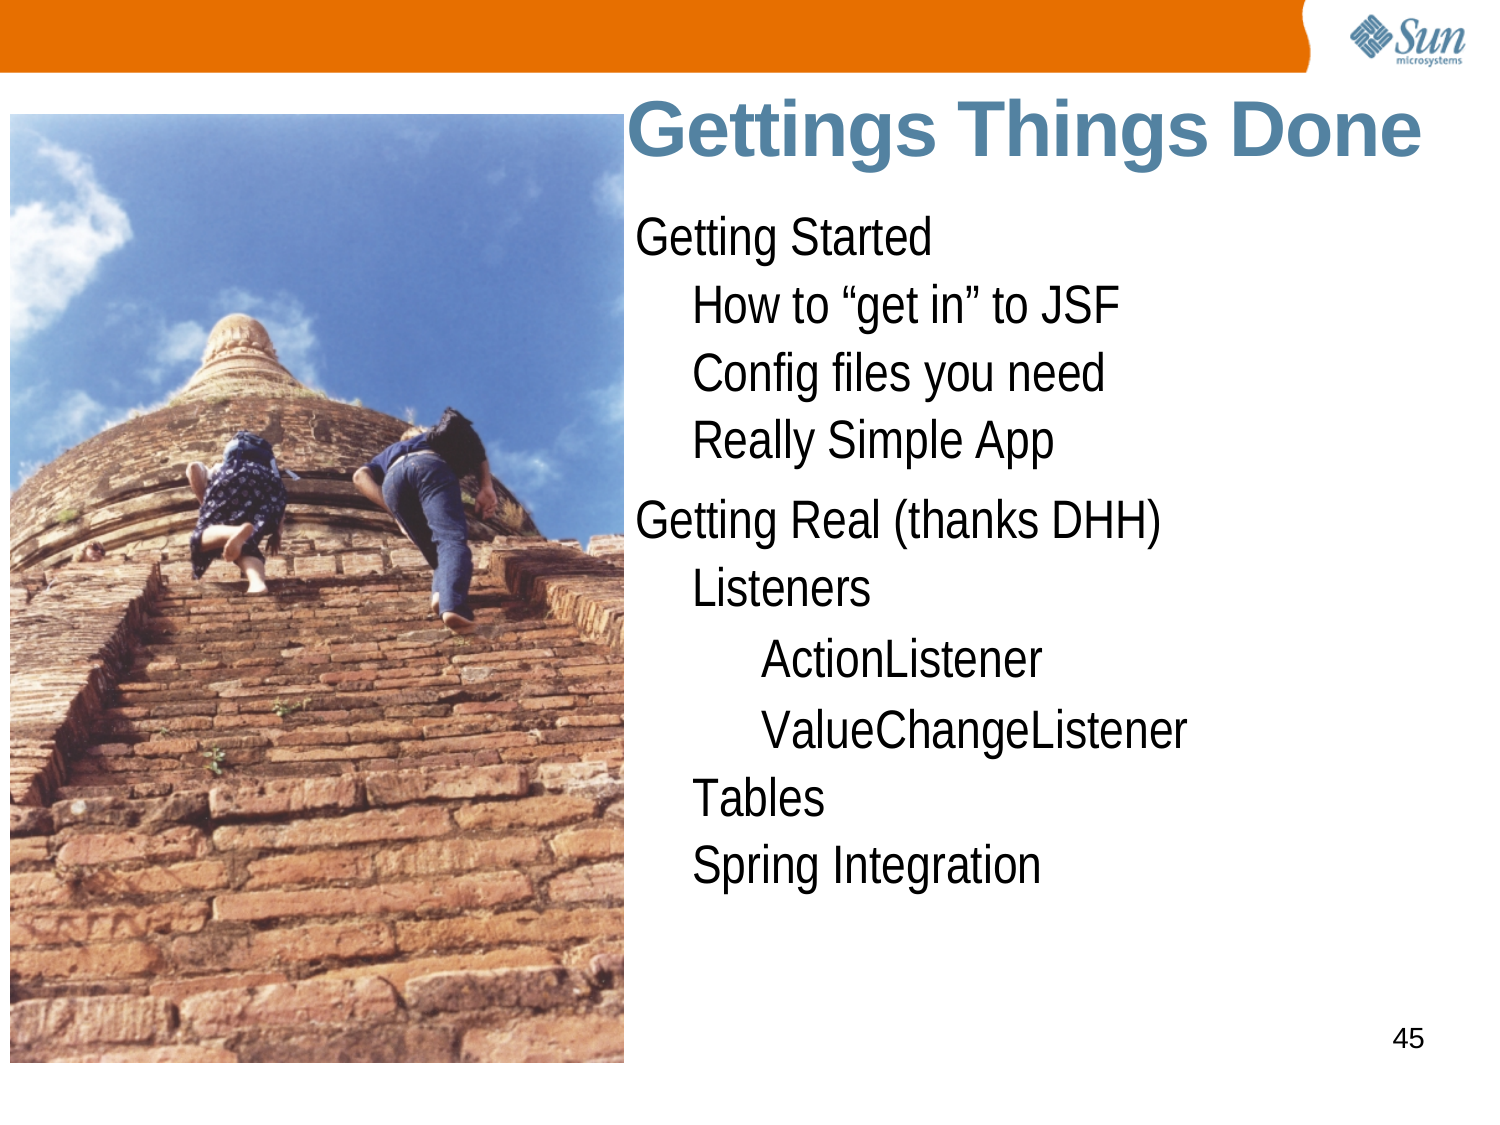

# Gettings Things Done
Getting Started
How to “get in” to JSF
Config files you need
Really Simple App
Getting Real (thanks DHH)
Listeners
ActionListener
ValueChangeListener
Tables
Spring Integration
45